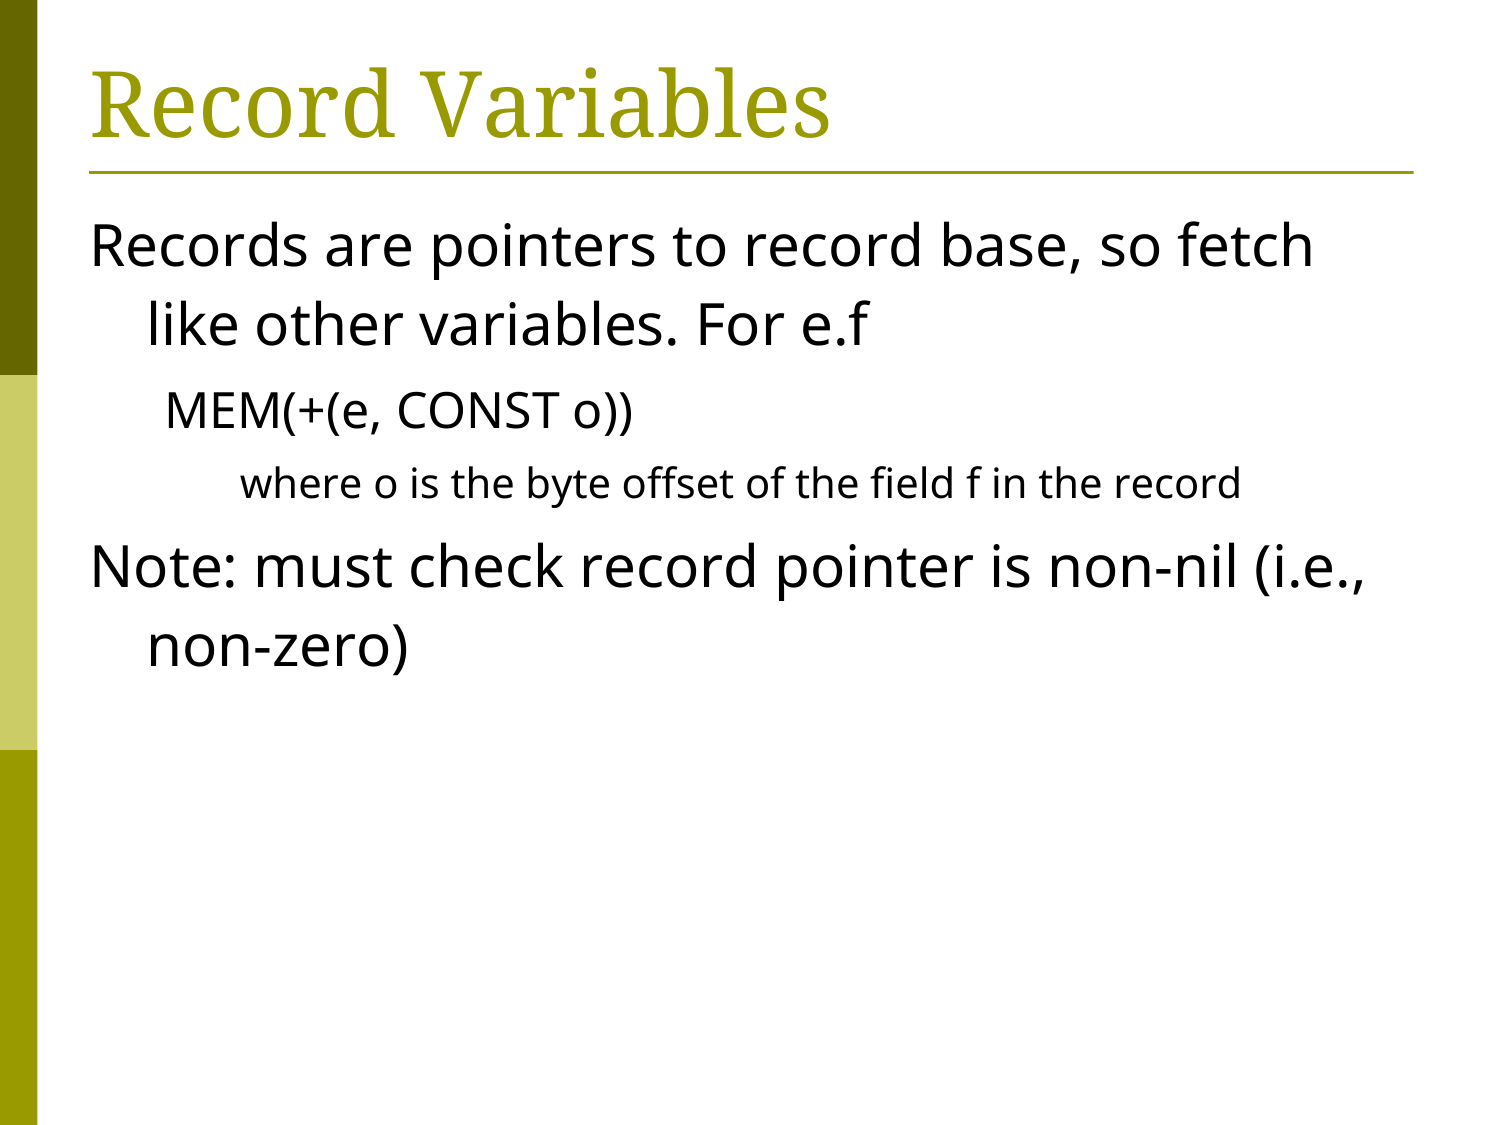

# Record Variables
Records are pointers to record base, so fetch like other variables. For e.f
MEM(+(e, CONST o))
where o is the byte offset of the field f in the record
Note: must check record pointer is non-nil (i.e., non-zero)